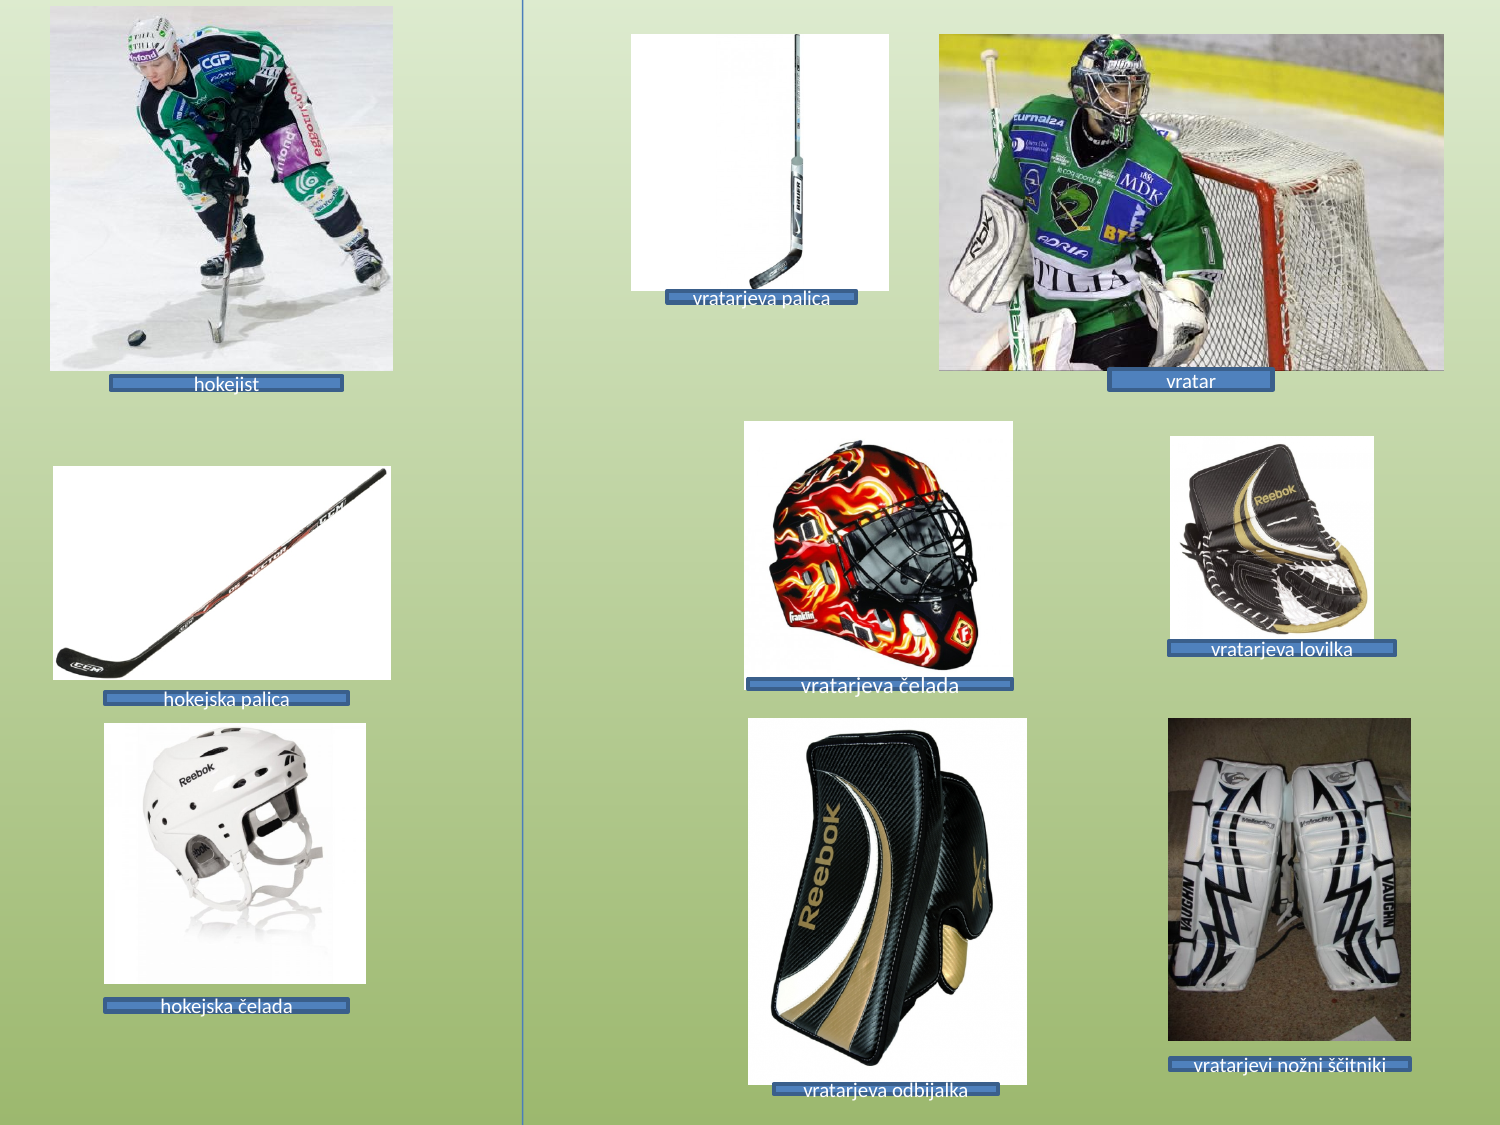

vratarjeva palica
vratar
hokejist
vratarjeva lovilka
vratarjeva čelada
hokejska palica
hokejska čelada
vratarjevi nožni ščitniki
vratarjeva odbijalka